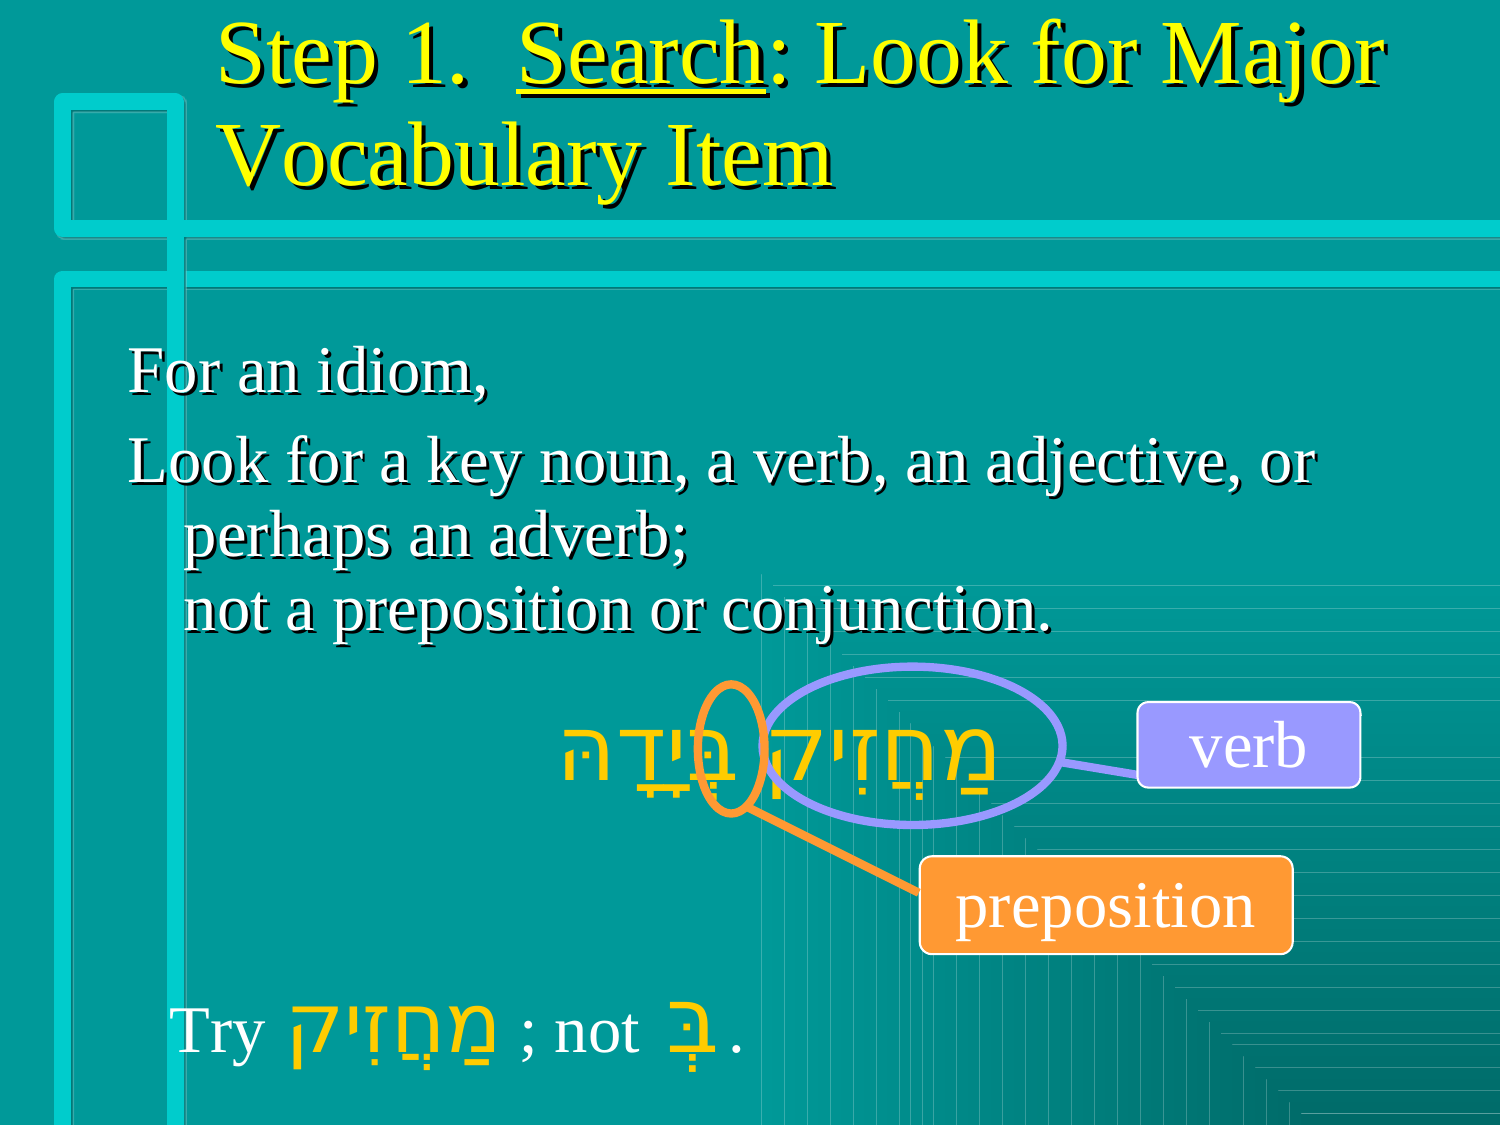

# Step 1. Search: Look for Major Vocabulary Item
For an idiom,
Look for a key noun, a verb, an adjective, or perhaps an adverb;
not a preposition or conjunction.
verb
מַחֲזִיק בְּיָדָהּ
preposition
 Try מַחֲזִיק ; not בְּ.